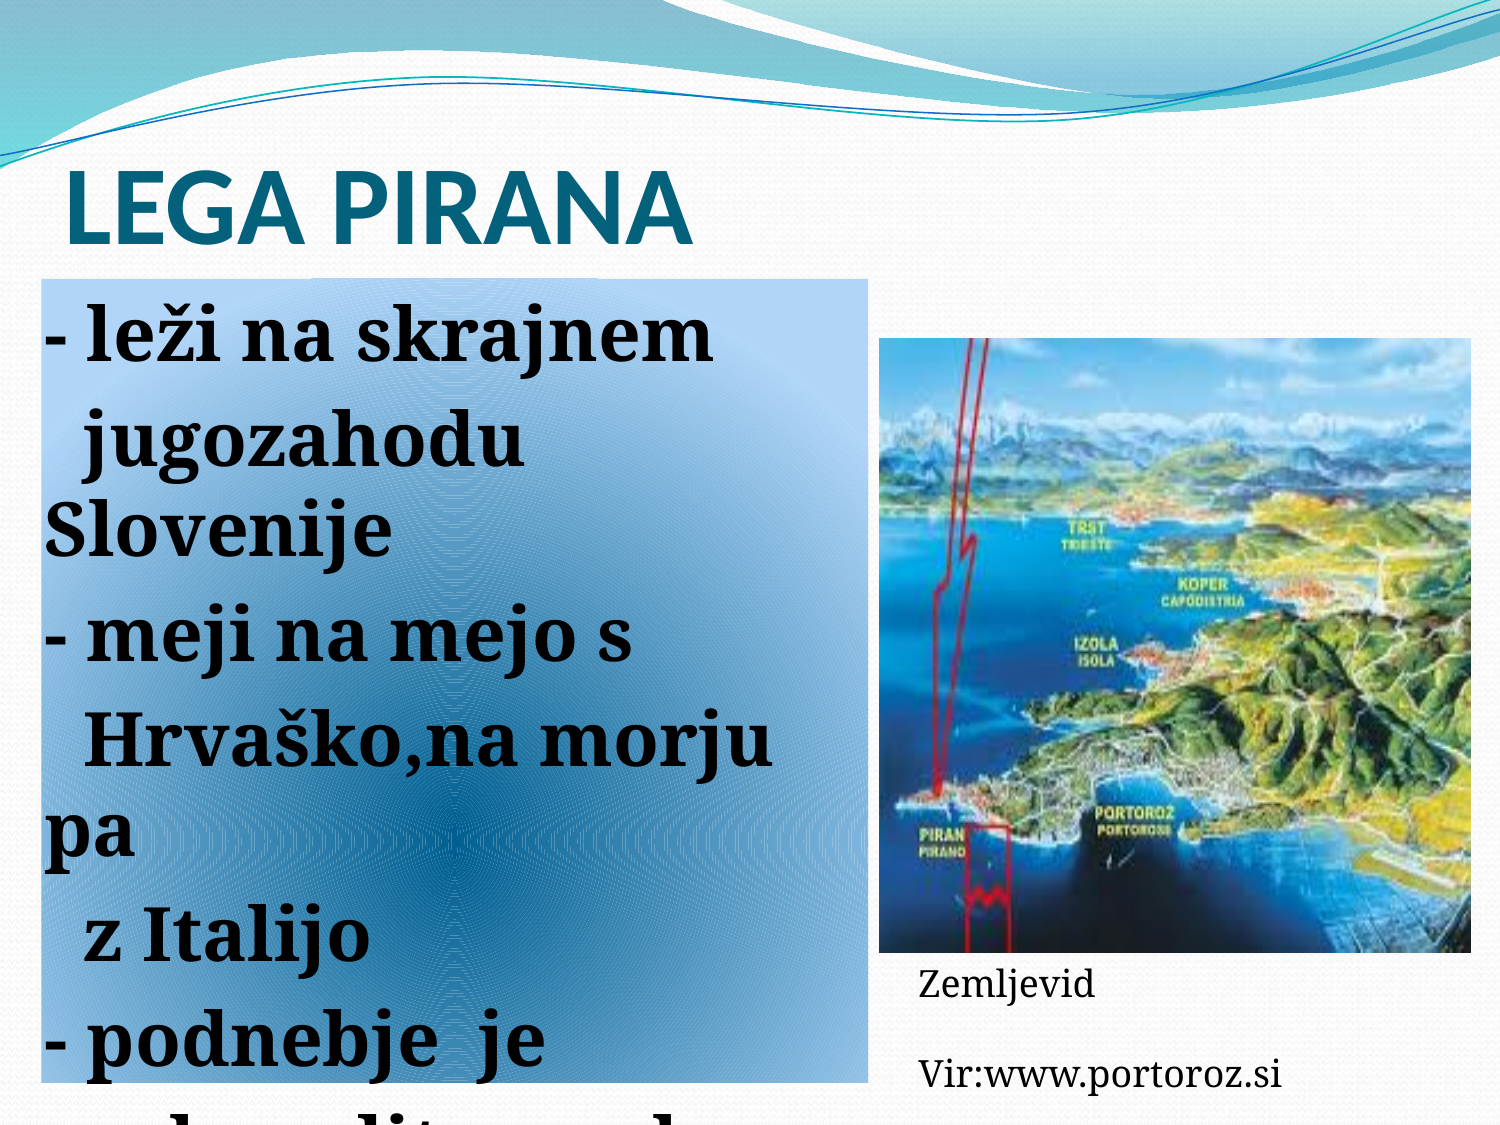

# LEGA PIRANA
- leži na skrajnem
 jugozahodu Slovenije
- meji na mejo s
 Hrvaško,na morju pa
 z Italijo
- podnebje je
 submediteransko
Zemljevid
 Vir:www.portoroz.si